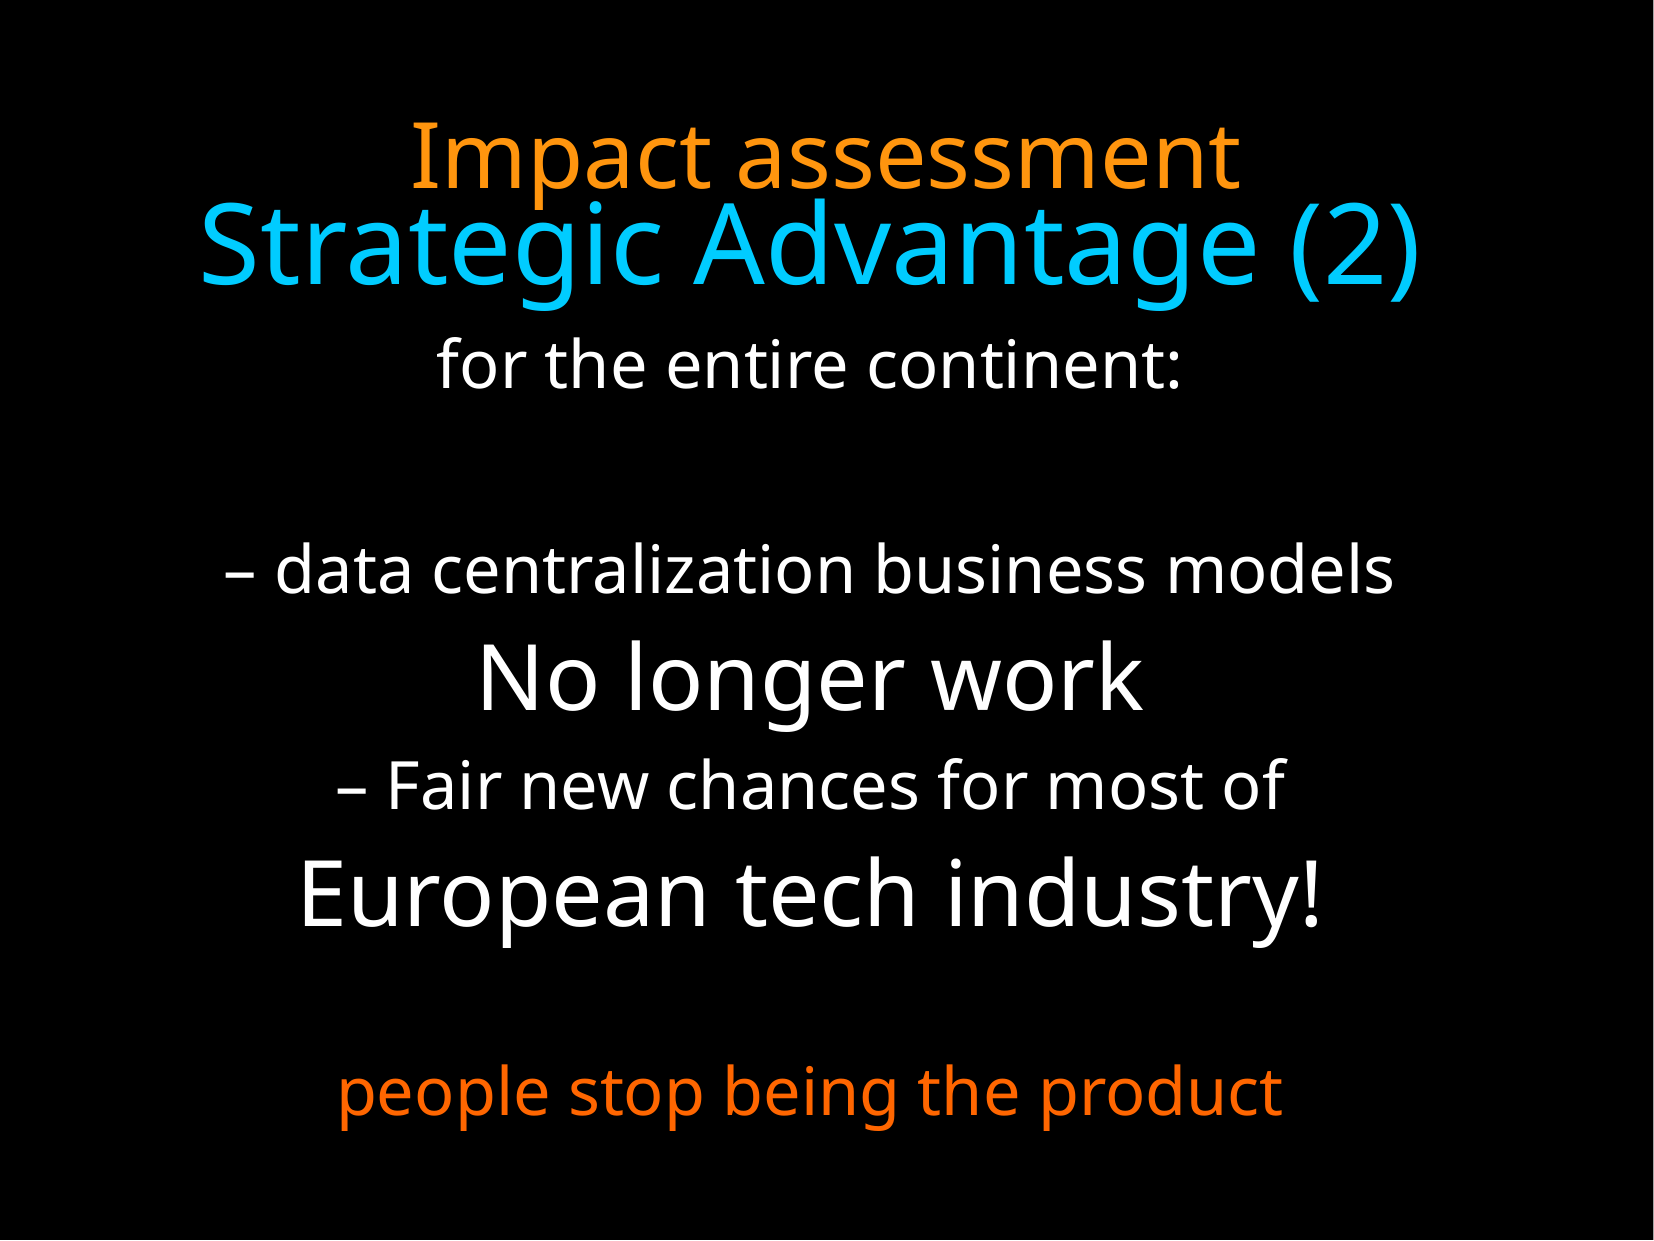

# Impact assessment
Strategic Advantage (2)
for the entire continent:
– data centralization business models
No longer work
– Fair new chances for most of
European tech industry!
people stop being the product